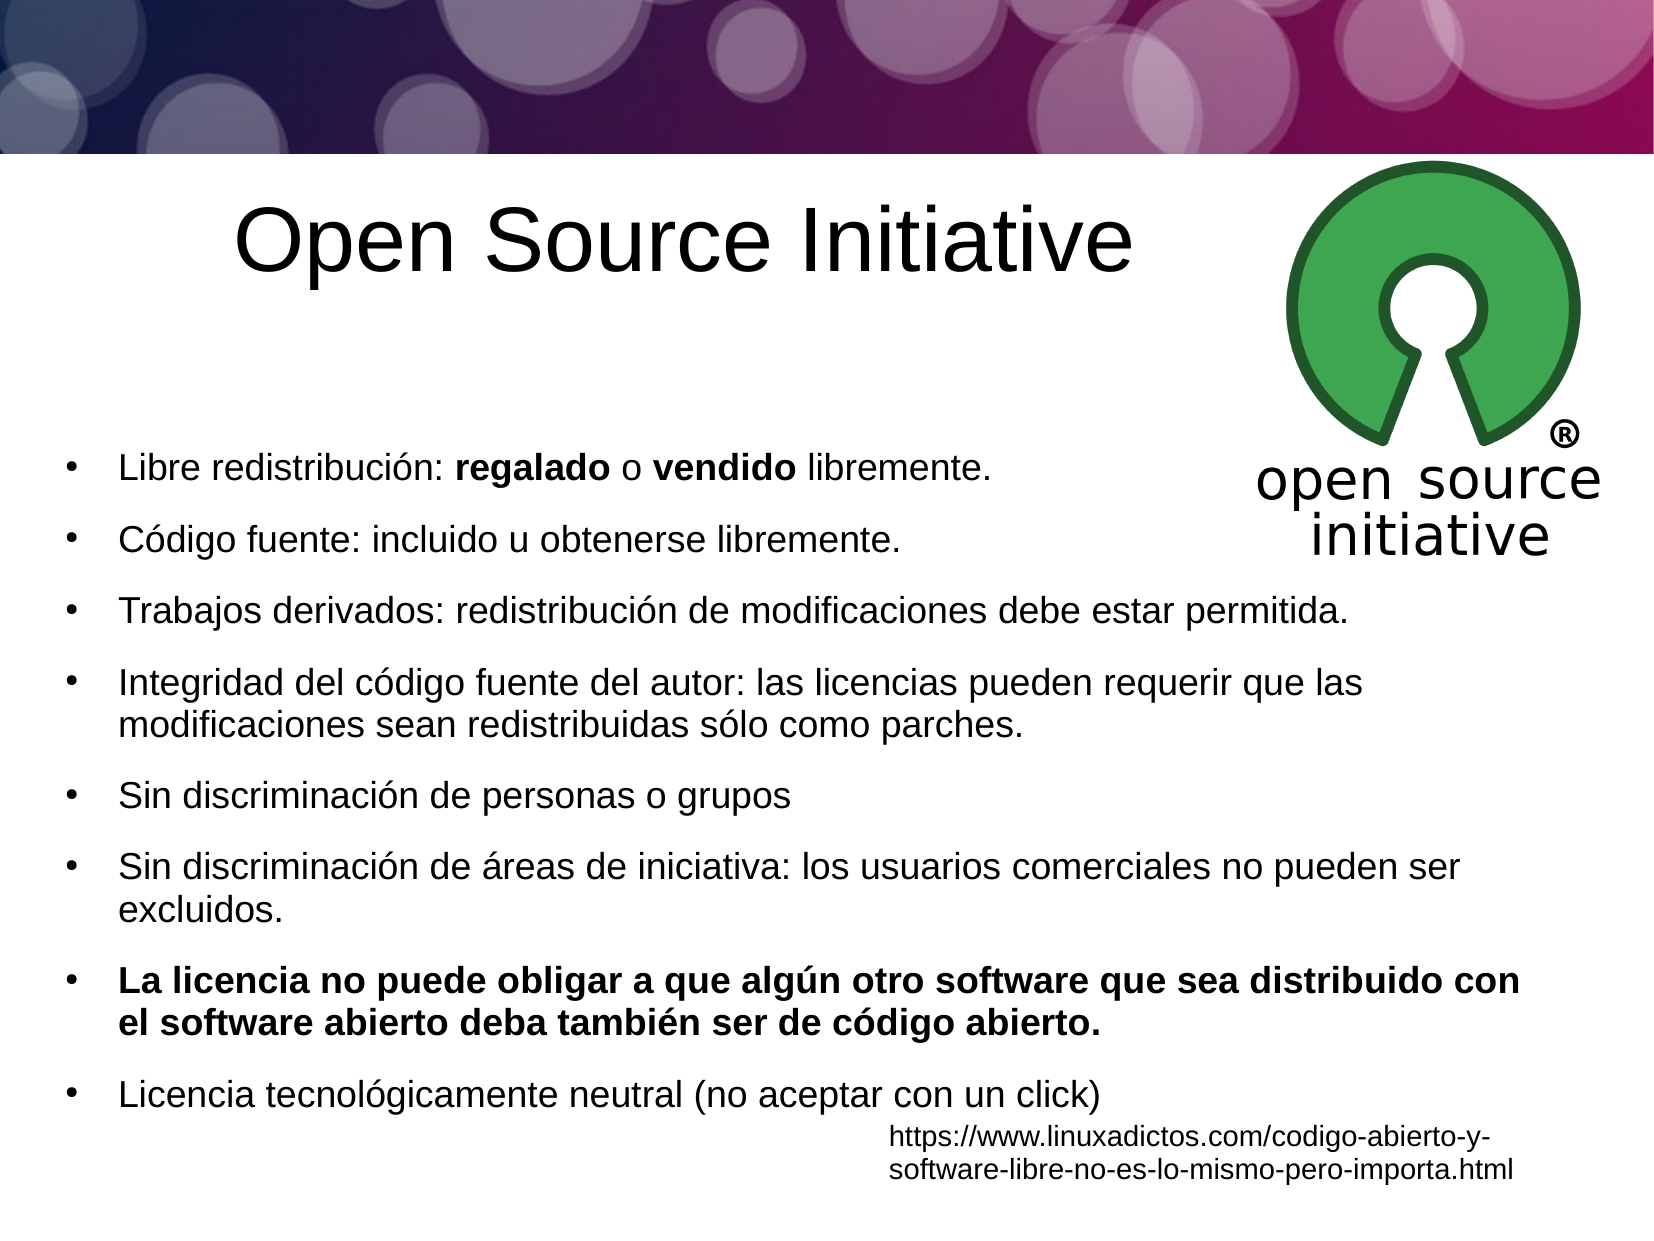

# Open Source Initiative
Libre redistribución: regalado o vendido libremente.
Código fuente: incluido u obtenerse libremente.
Trabajos derivados: redistribución de modificaciones debe estar permitida.
Integridad del código fuente del autor: las licencias pueden requerir que las modificaciones sean redistribuidas sólo como parches.
Sin discriminación de personas o grupos
Sin discriminación de áreas de iniciativa: los usuarios comerciales no pueden ser excluidos.
La licencia no puede obligar a que algún otro software que sea distribuido con el software abierto deba también ser de código abierto.
Licencia tecnológicamente neutral (no aceptar con un click)
https://www.linuxadictos.com/codigo-abierto-y-software-libre-no-es-lo-mismo-pero-importa.html